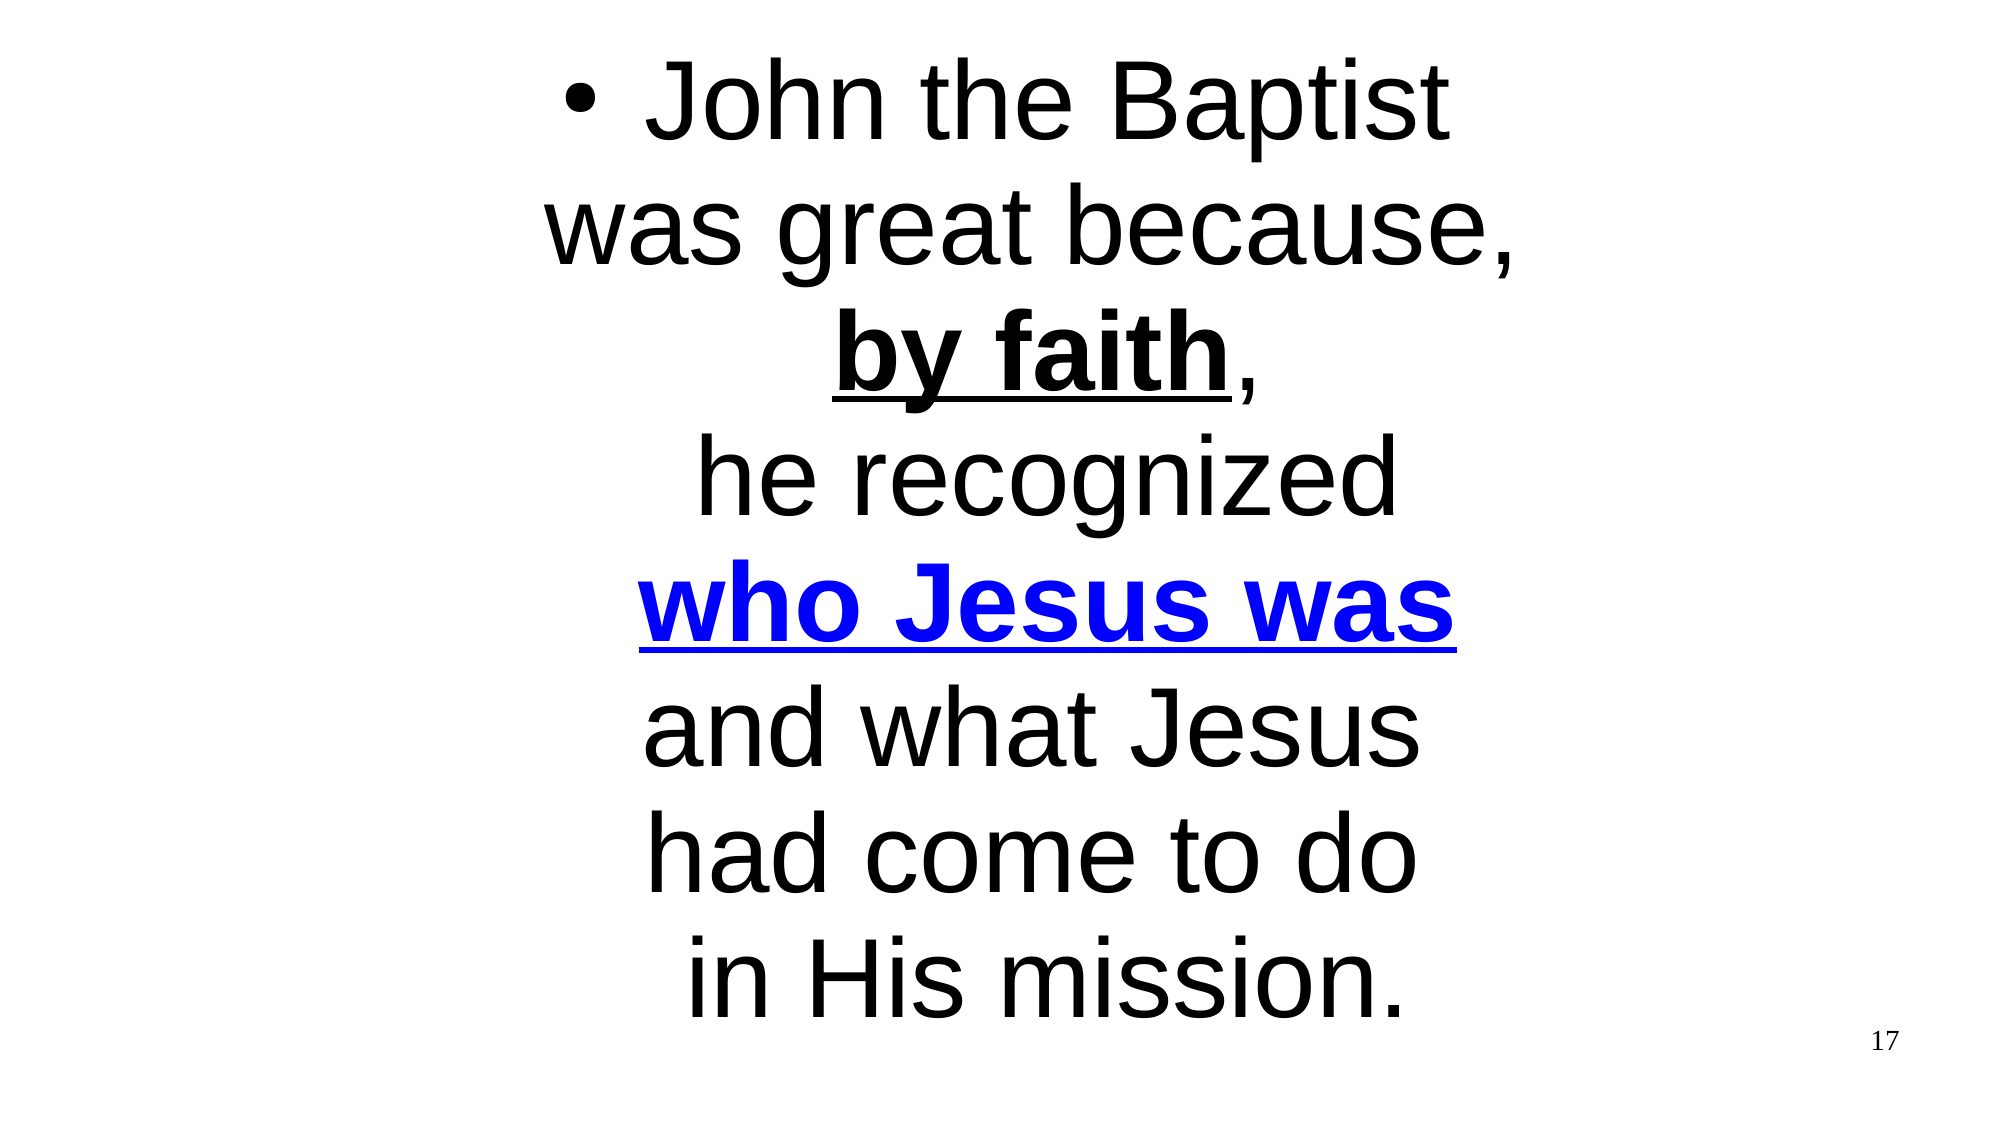

# John the Baptist was great because, by faith, he recognized who Jesus was and what Jesus had come to do in His mission.
17